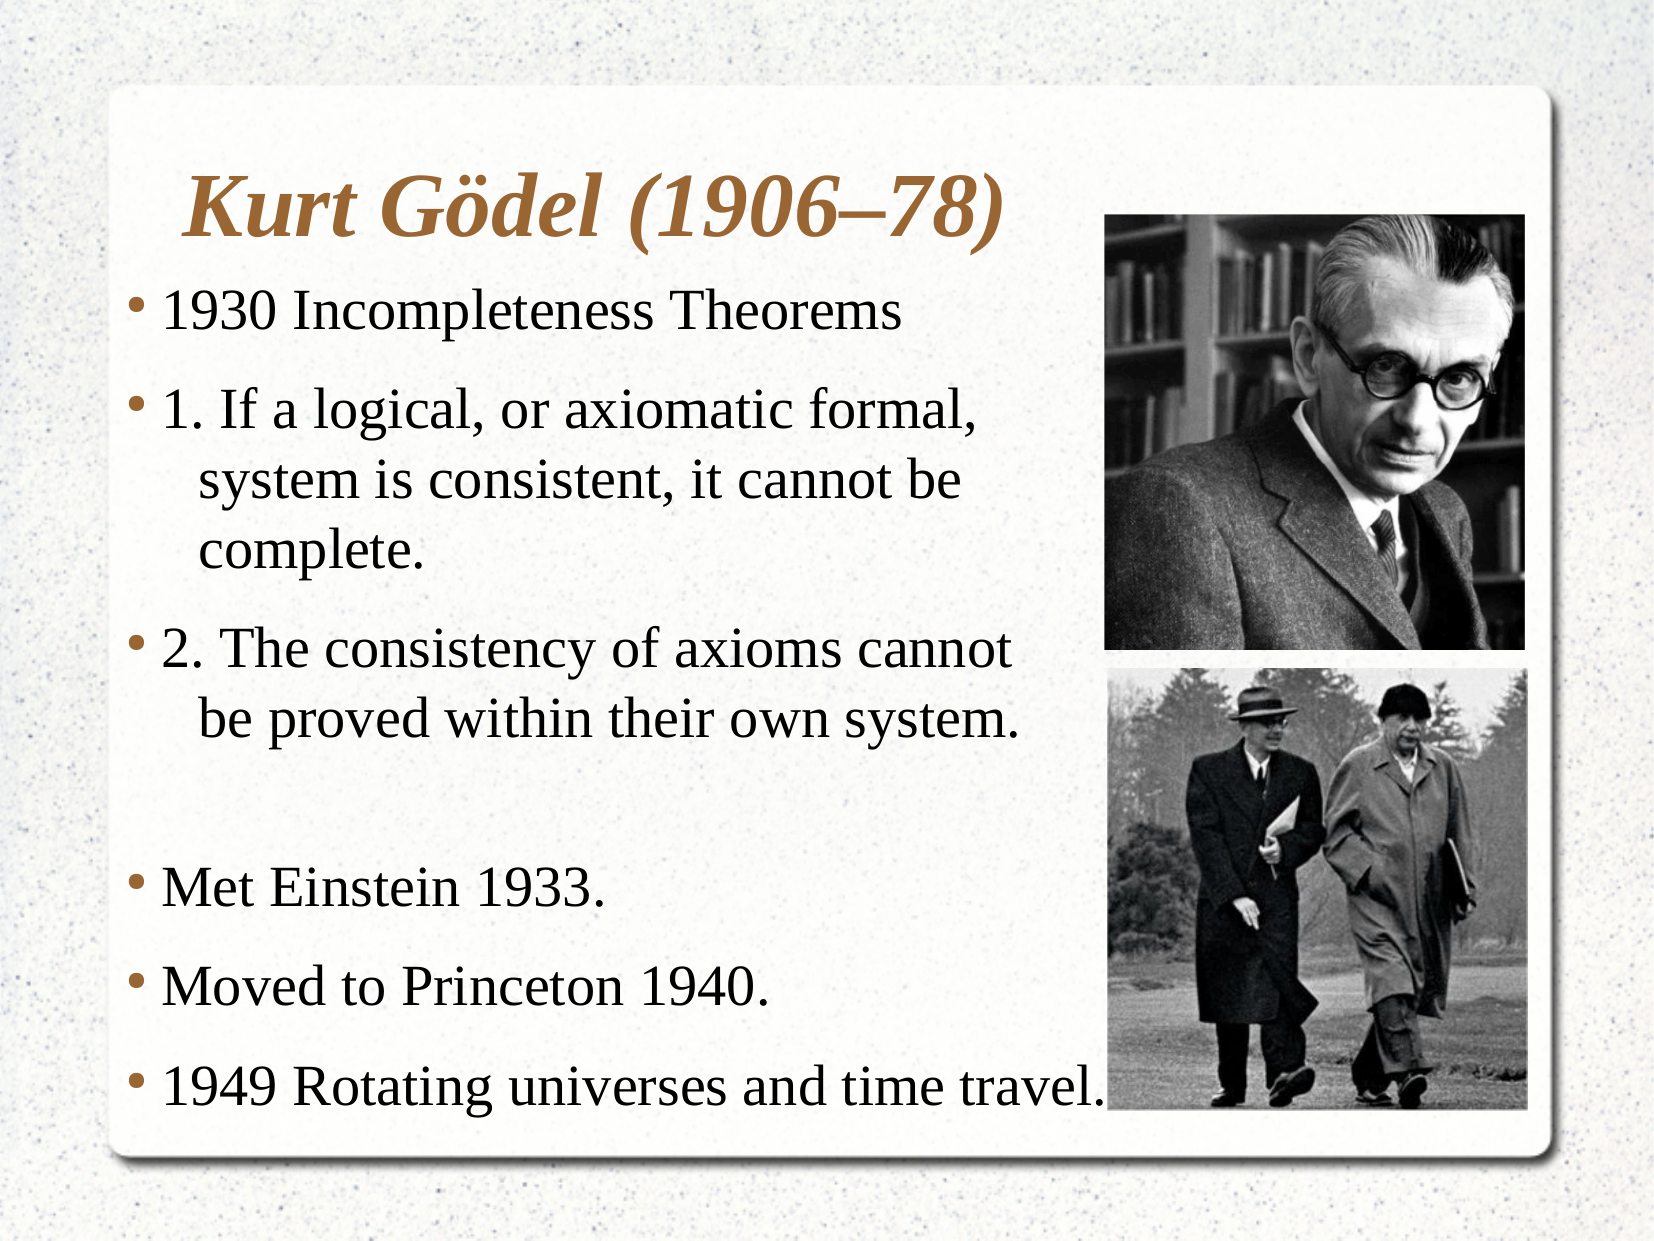

# Kurt Gödel (1906–78)
 1930 Incompleteness Theorems
 1. If a logical, or axiomatic formal,
 system is consistent, it cannot be
 complete.
 2. The consistency of axioms cannot
 be proved within their own system.
 Met Einstein 1933.
 Moved to Princeton 1940.
 1949 Rotating universes and time travel.